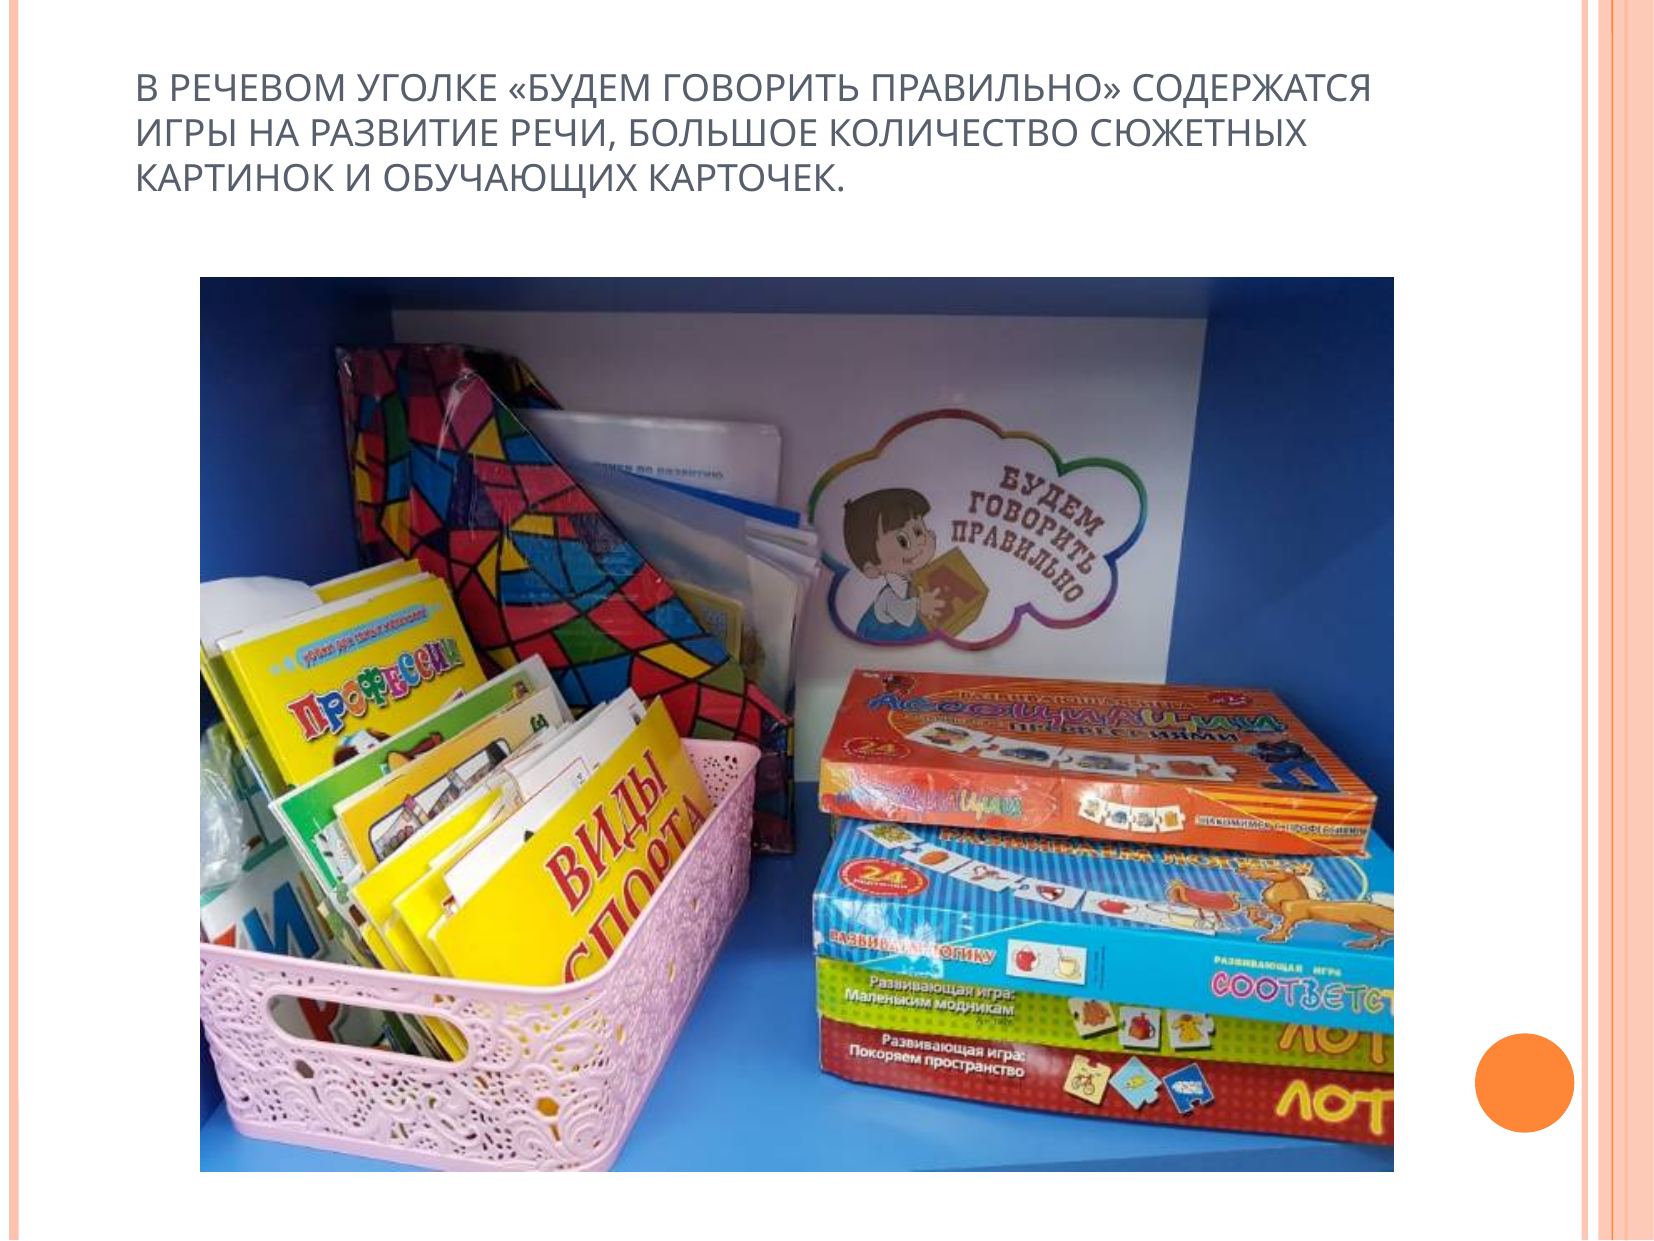

# В речевом уголке «Будем говорить правильно» содержатся игры на развитие речи, большое количество сюжетных картинок и обучающих карточек.